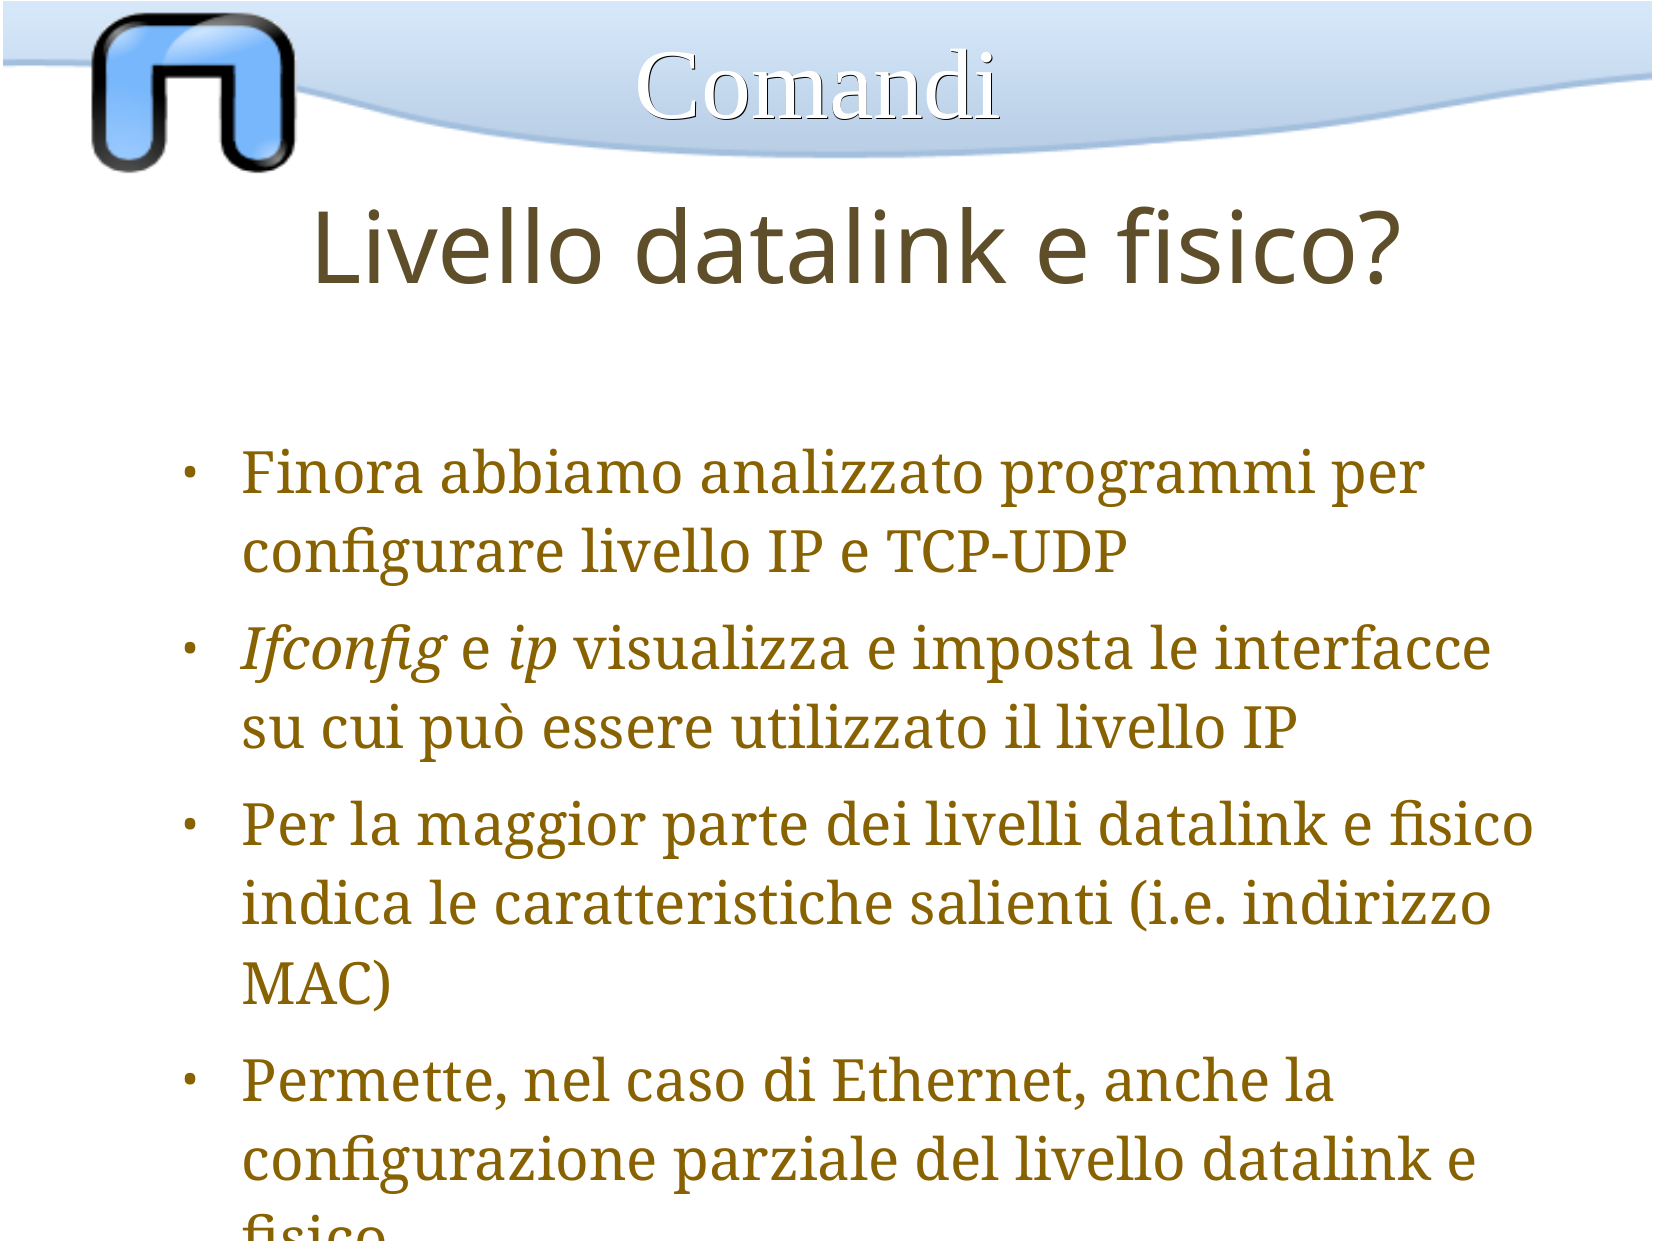

Comandi
Livello datalink e fisico?
# Finora abbiamo analizzato programmi per configurare livello IP e TCP-UDP
Ifconfig e ip visualizza e imposta le interfacce su cui può essere utilizzato il livello IP
Per la maggior parte dei livelli datalink e fisico indica le caratteristiche salienti (i.e. indirizzo MAC)
Permette, nel caso di Ethernet, anche la configurazione parziale del livello datalink e fisico